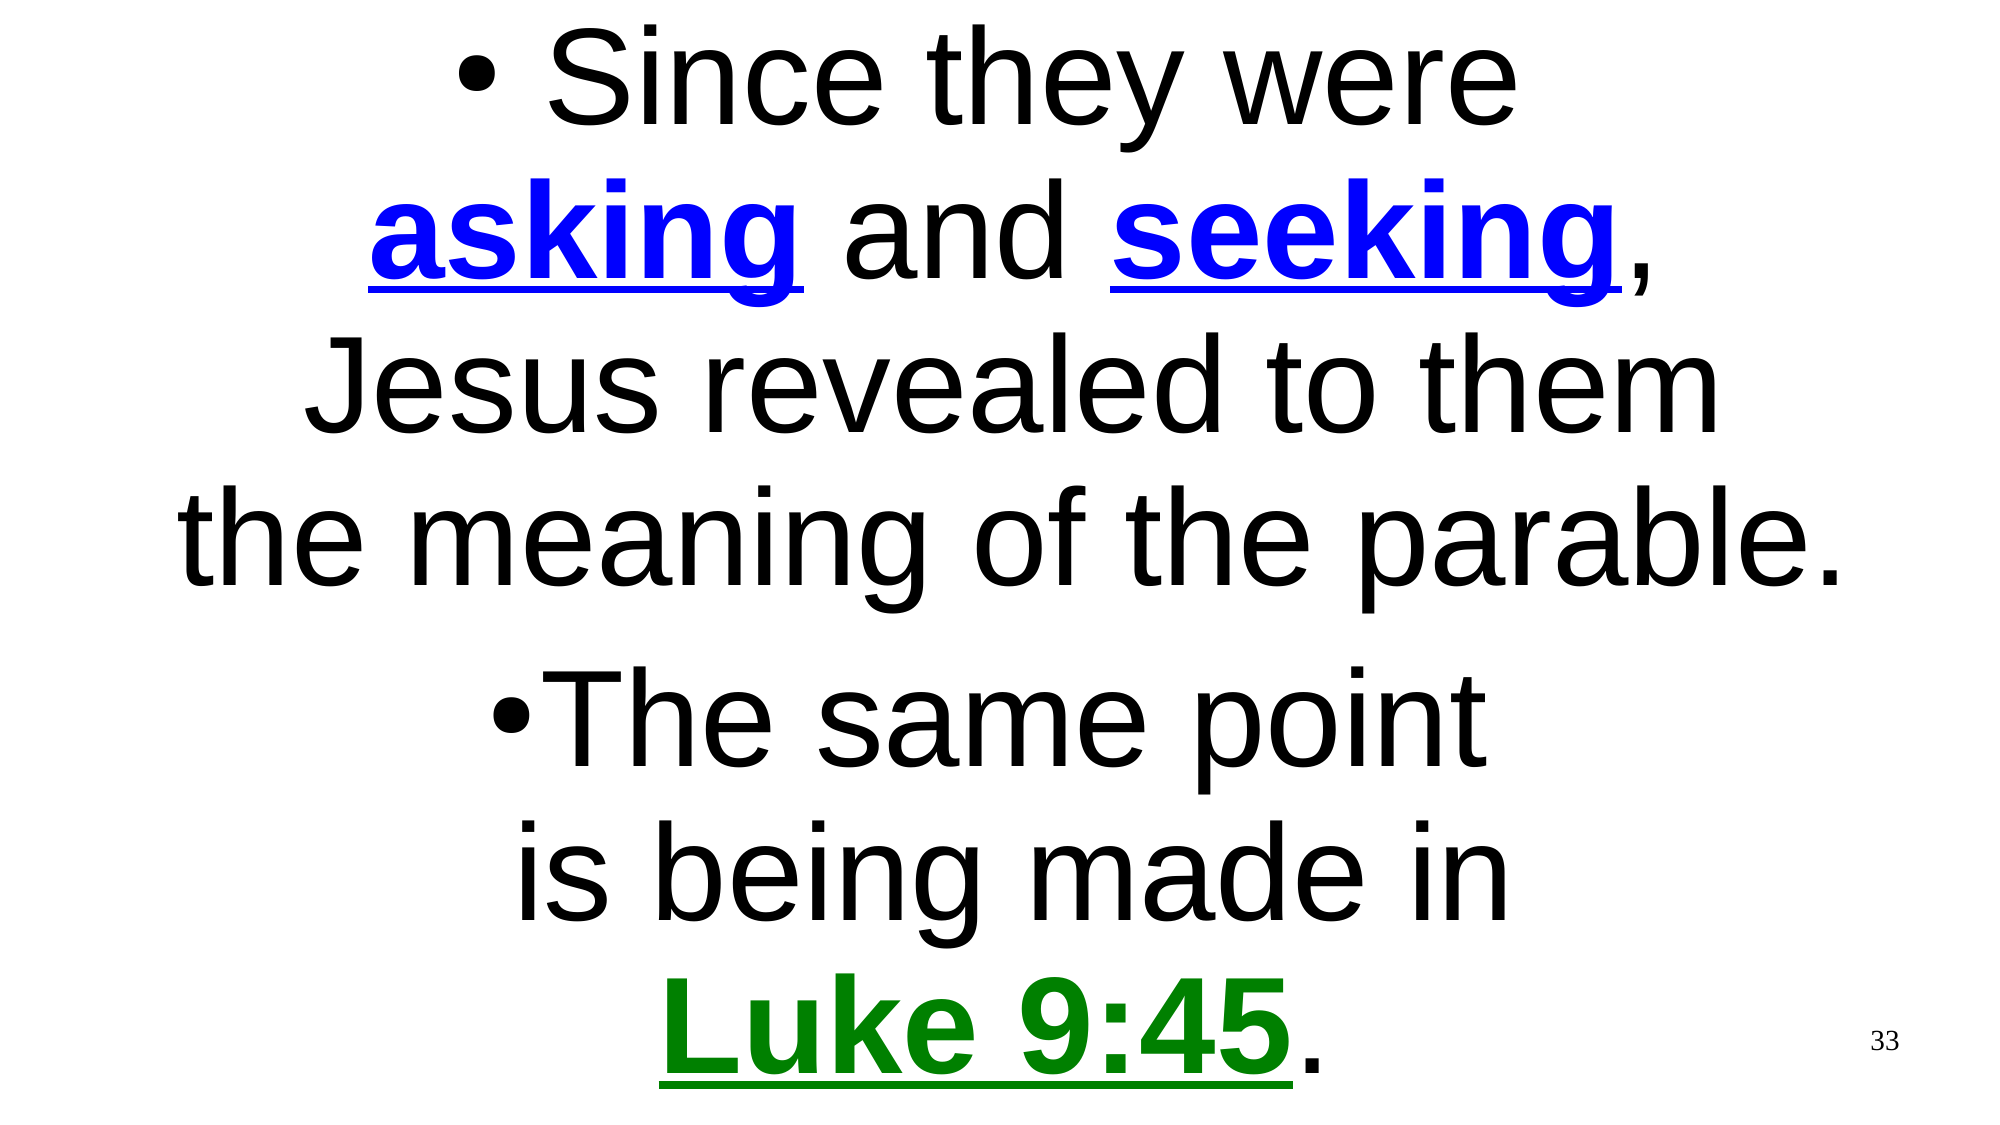

# Since they were asking and seeking, Jesus revealed to them the meaning of the parable.
The same point
is being made in
Luke 9:45.
33